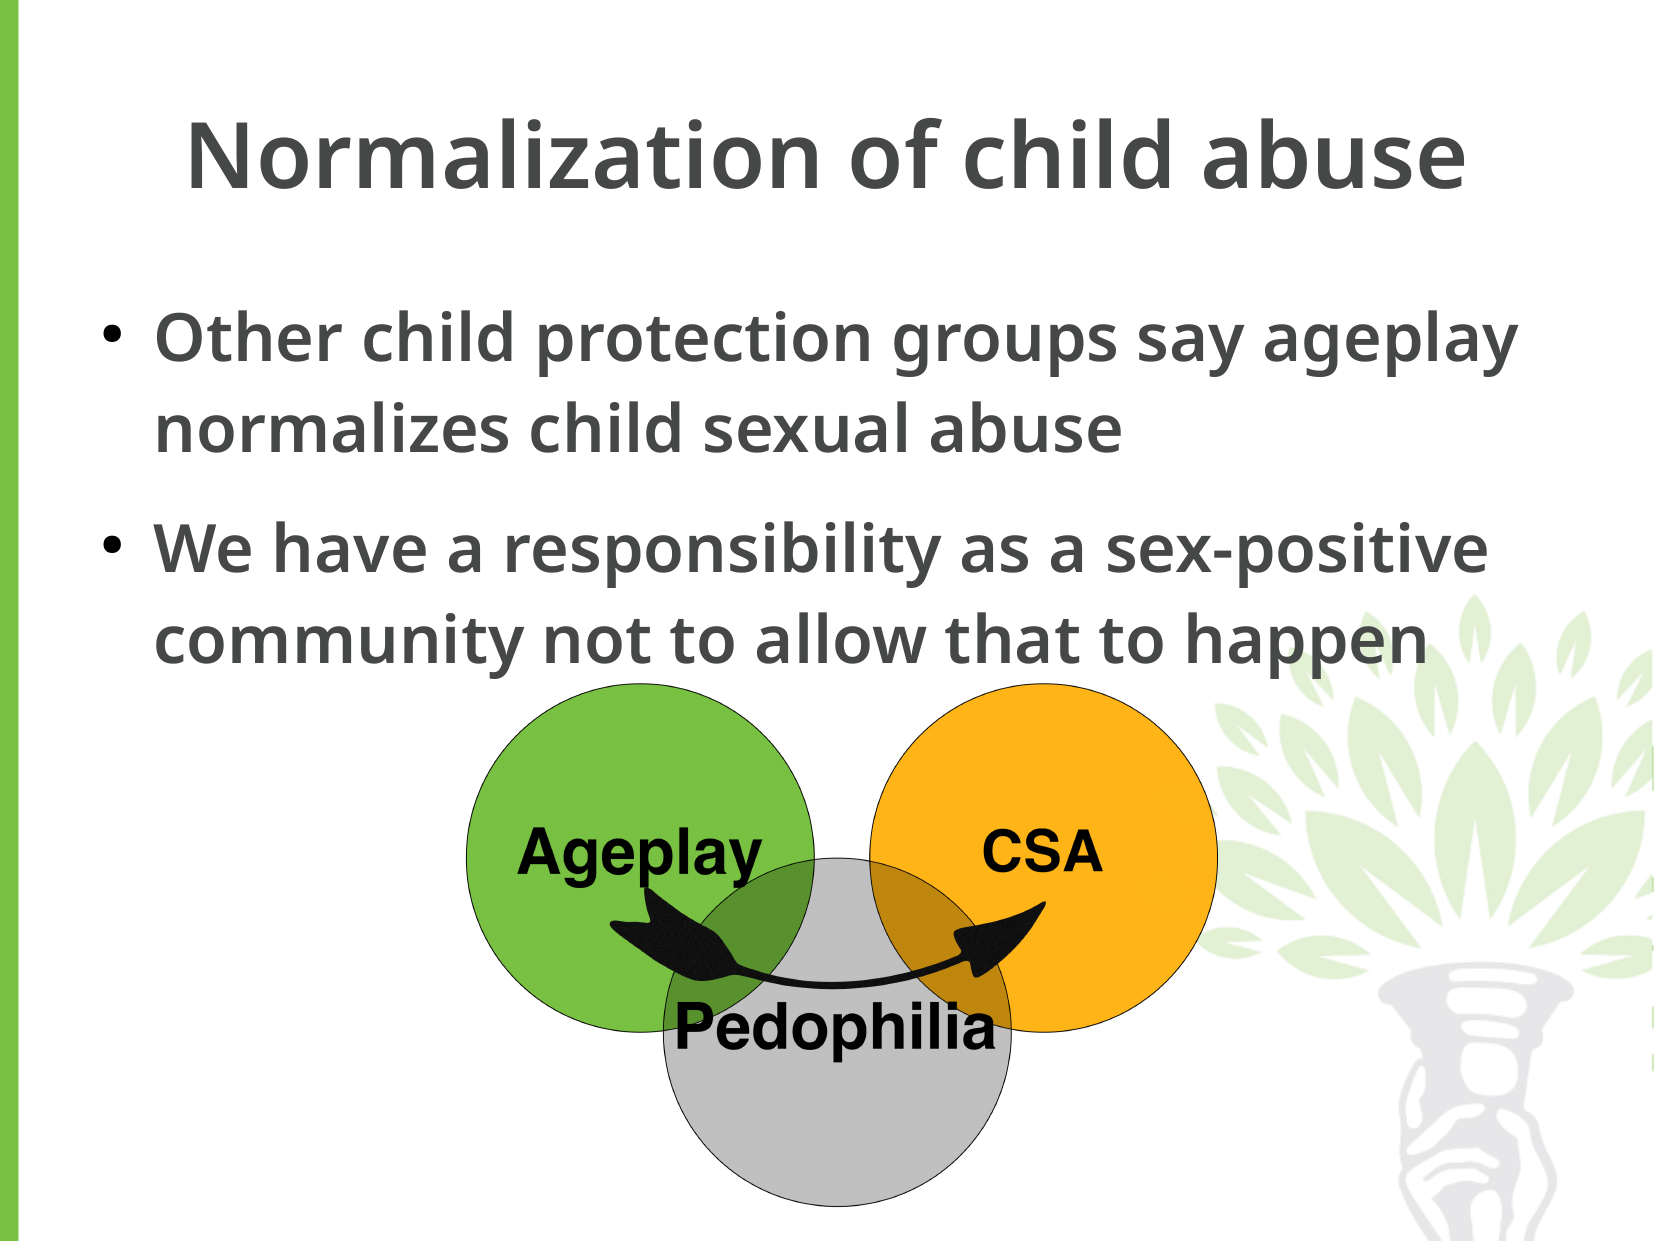

# Normalization of child abuse
Other child protection groups say ageplay normalizes child sexual abuse
We have a responsibility as a sex-positive community not to allow that to happen